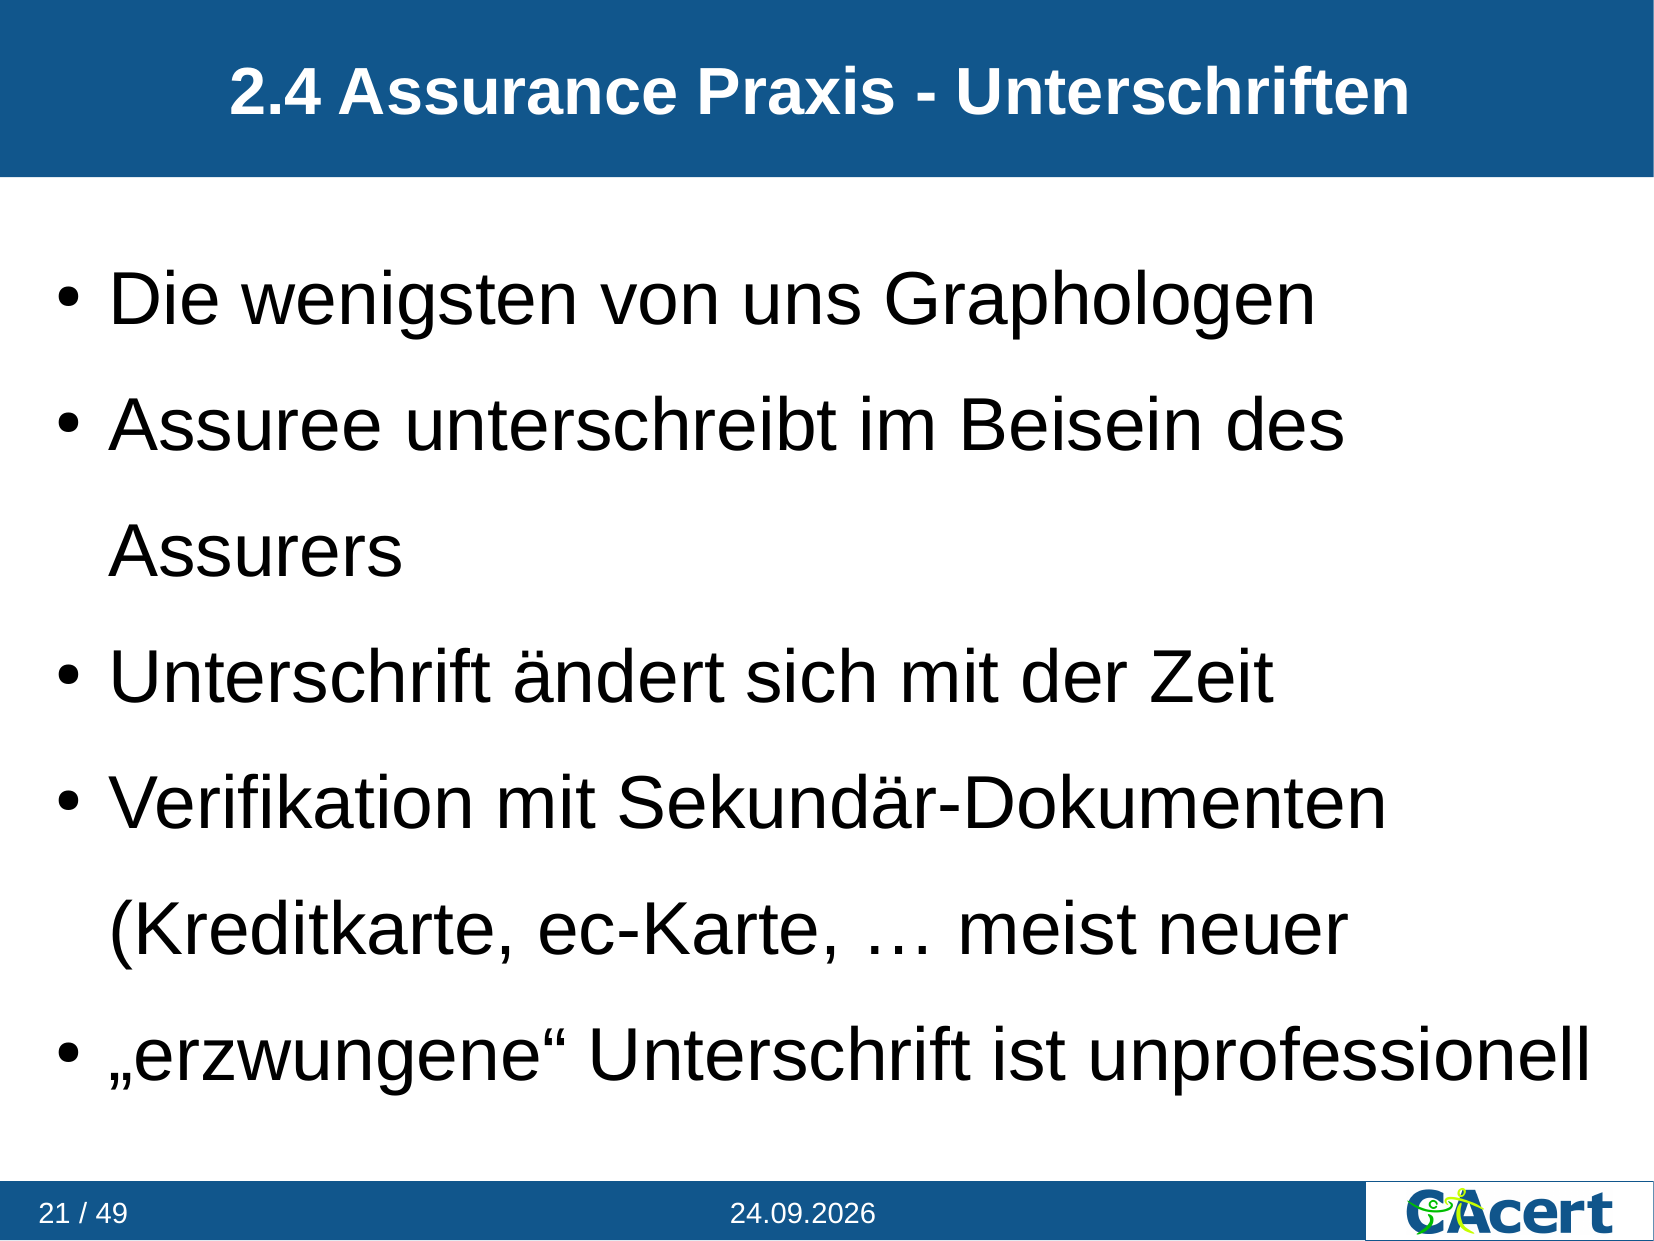

# 2.4 Assurance Praxis - Unterschriften
Die wenigsten von uns Graphologen
Assuree unterschreibt im Beisein des Assurers
Unterschrift ändert sich mit der Zeit
Verifikation mit Sekundär-Dokumenten
(Kreditkarte, ec-Karte, … meist neuer
„erzwungene“ Unterschrift ist unprofessionell